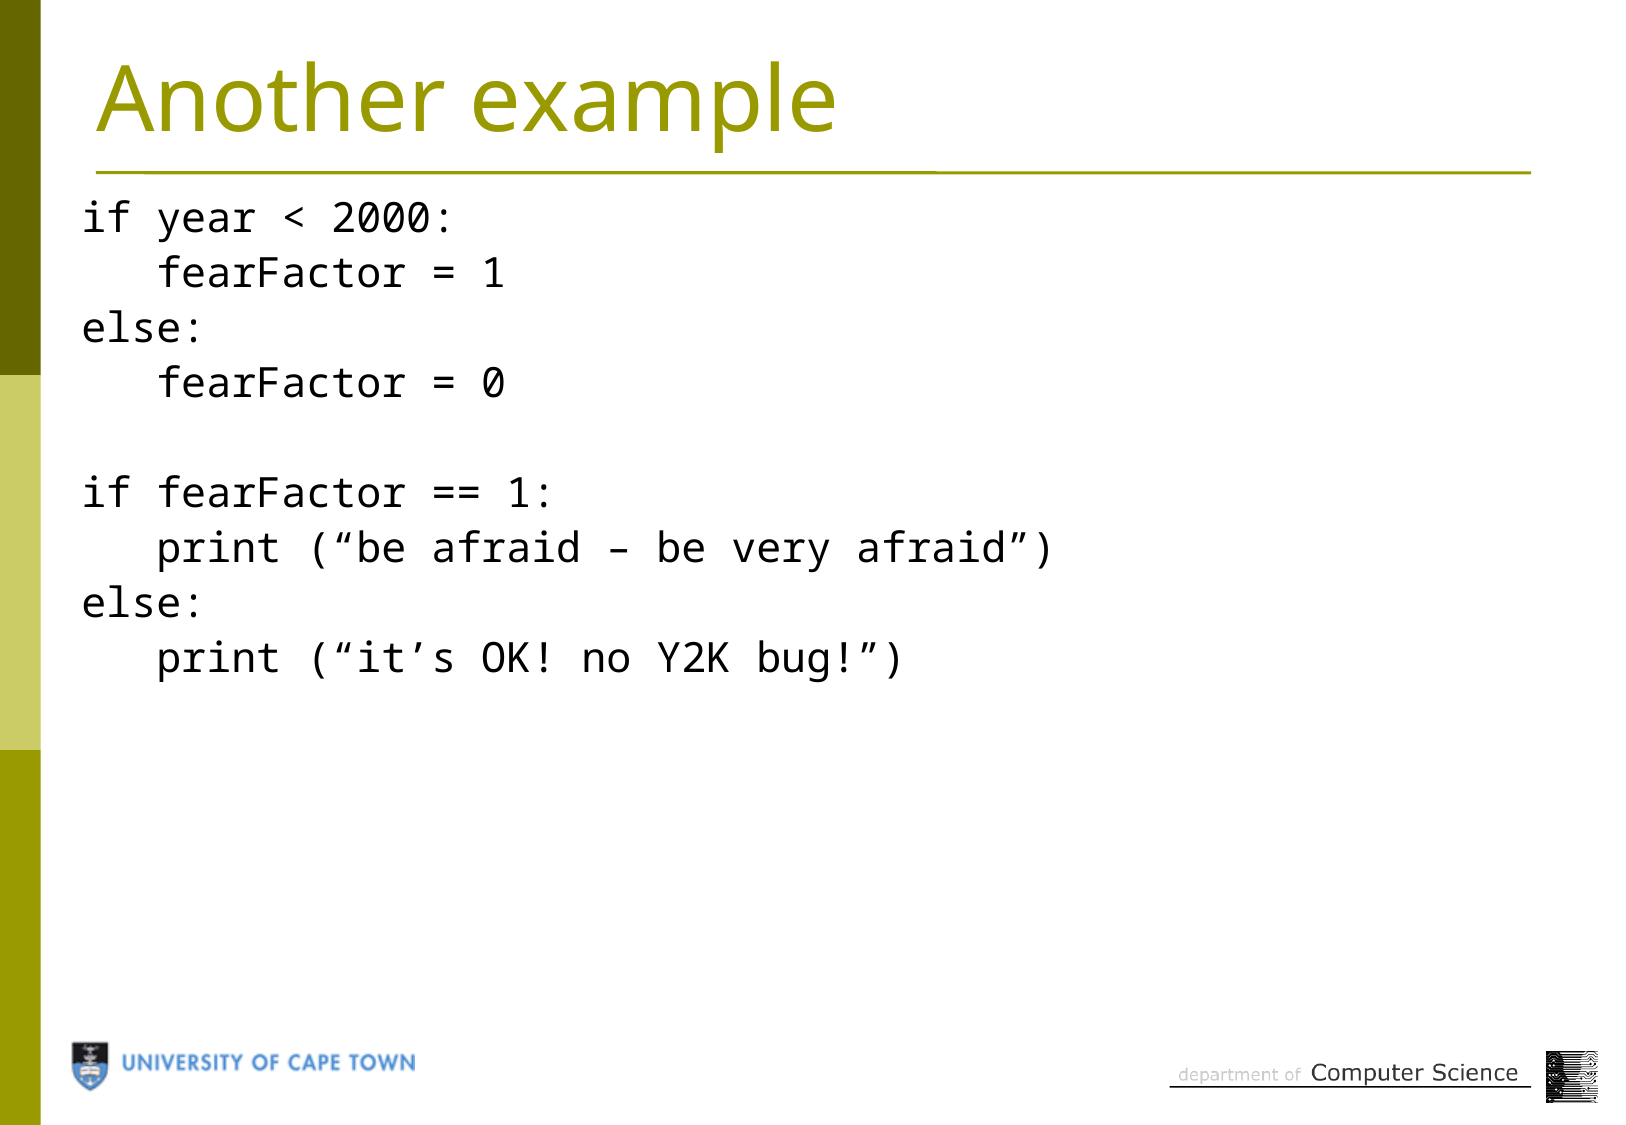

# Another example
if year < 2000:
 fearFactor = 1
else:
 fearFactor = 0
if fearFactor == 1:
 print (“be afraid – be very afraid”)
else:
 print (“it’s OK! no Y2K bug!”)